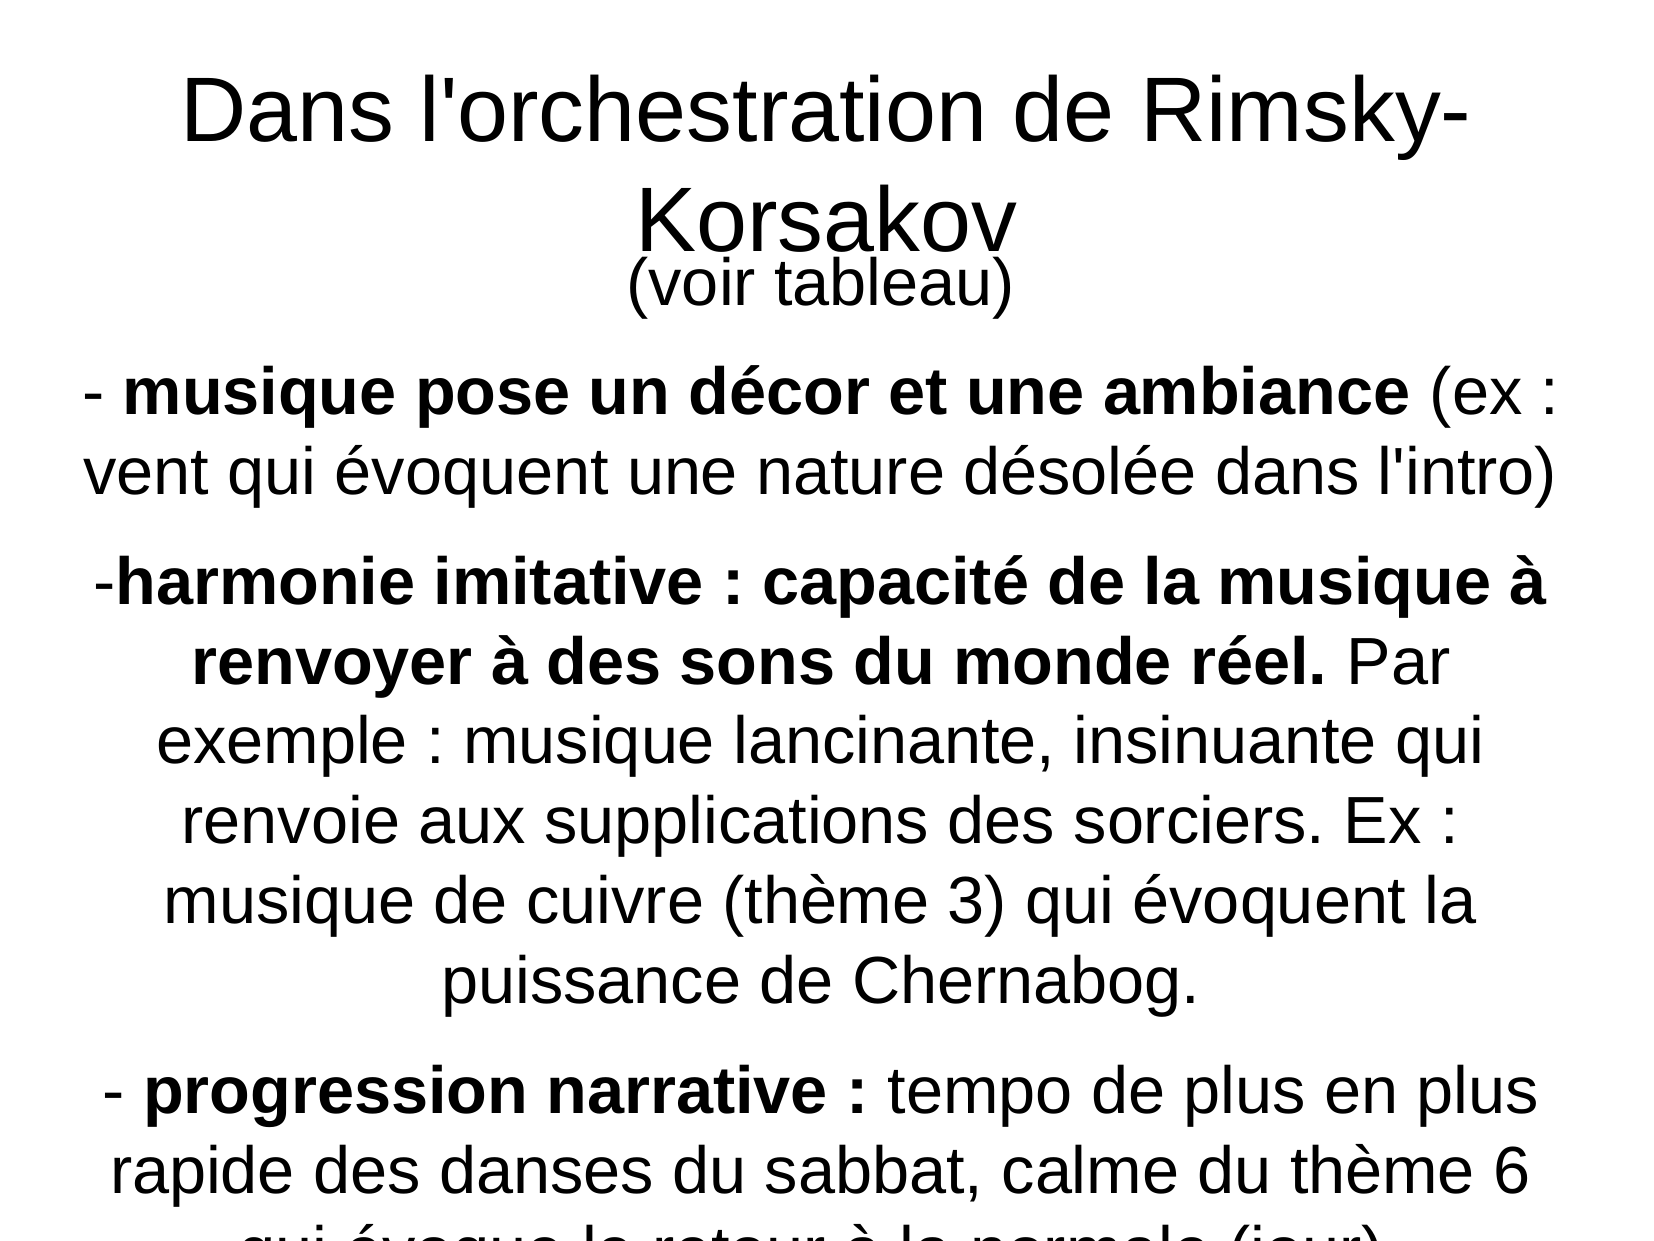

# Dans l'orchestration de Rimsky-Korsakov
(voir tableau)
- musique pose un décor et une ambiance (ex : vent qui évoquent une nature désolée dans l'intro)
-harmonie imitative : capacité de la musique à renvoyer à des sons du monde réel. Par exemple : musique lancinante, insinuante qui renvoie aux supplications des sorciers. Ex : musique de cuivre (thème 3) qui évoquent la puissance de Chernabog.
- progression narrative : tempo de plus en plus rapide des danses du sabbat, calme du thème 6 qui évoque le retour à la normale (jour).